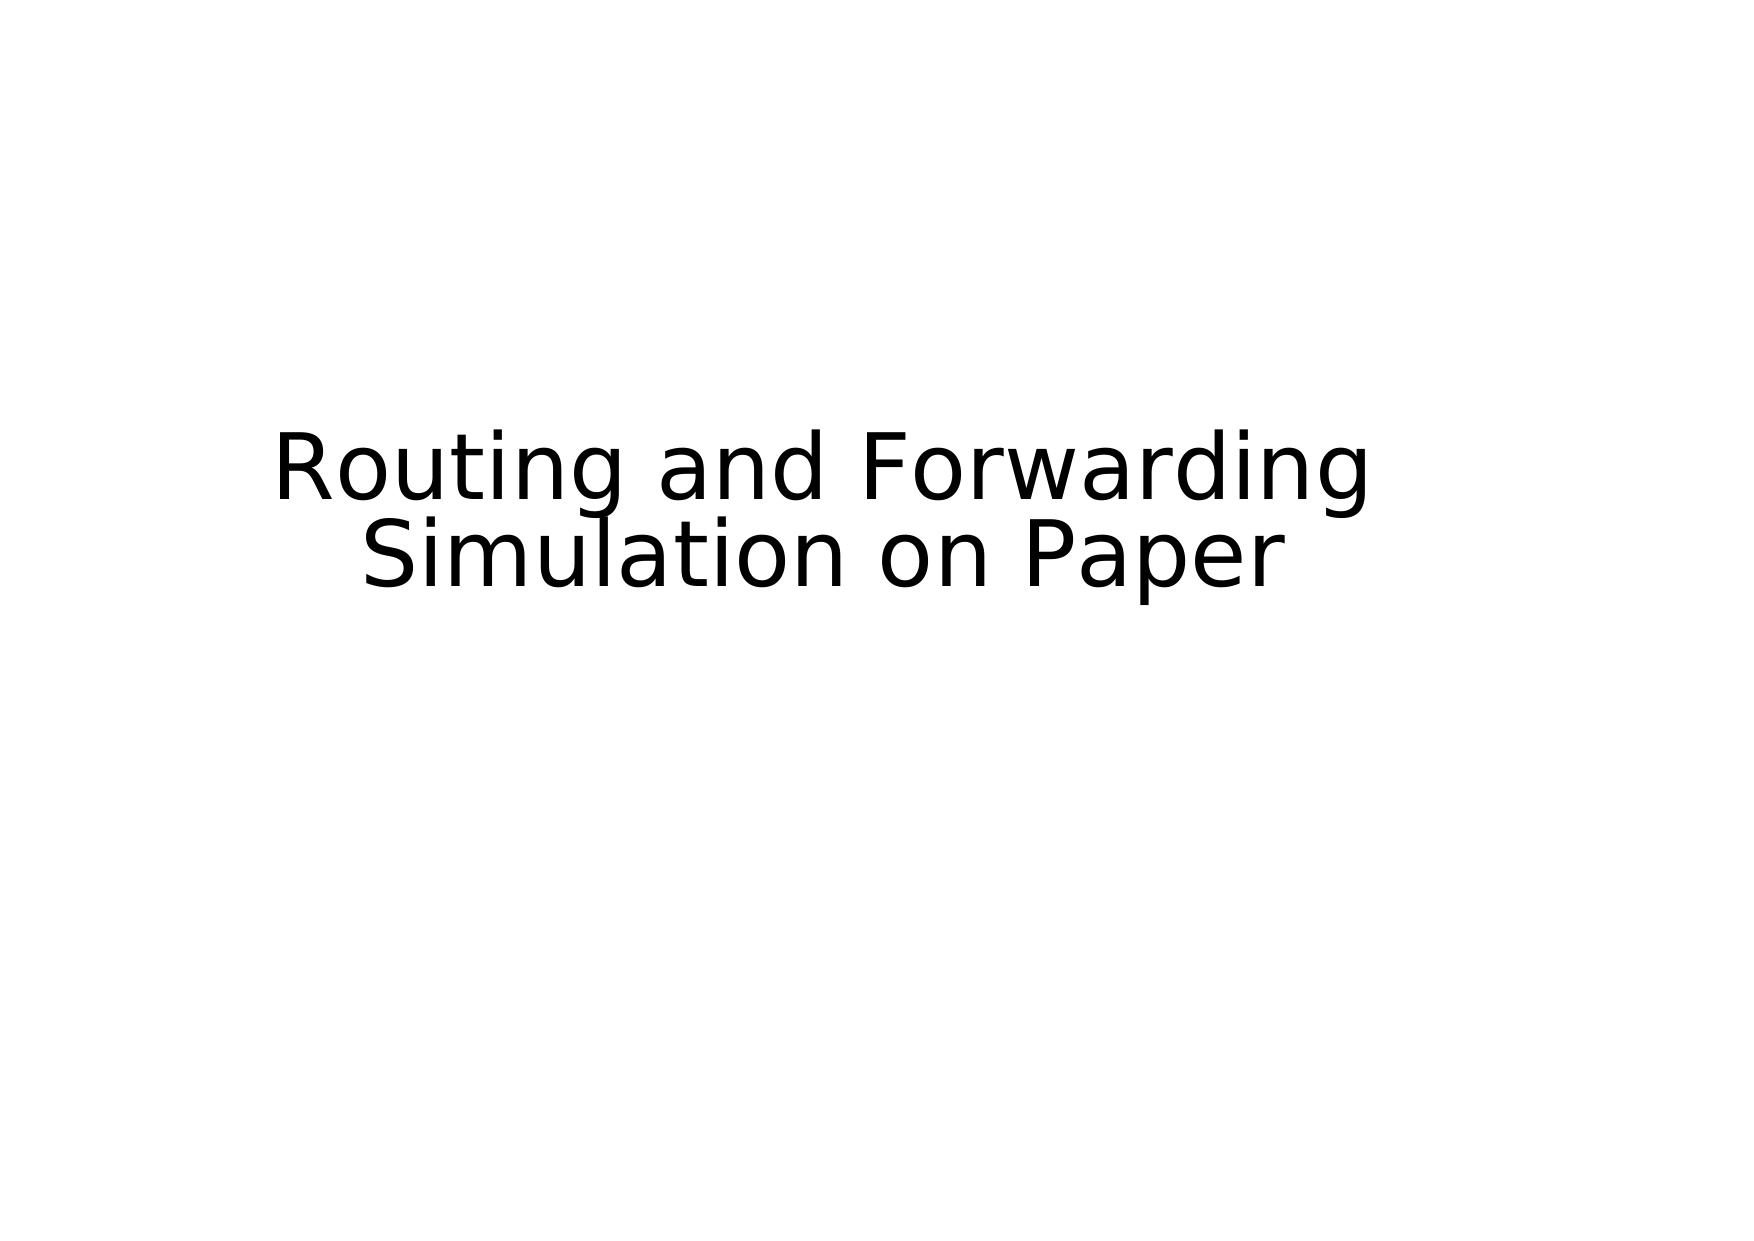

# Routing and Forwarding Simulation on Paper